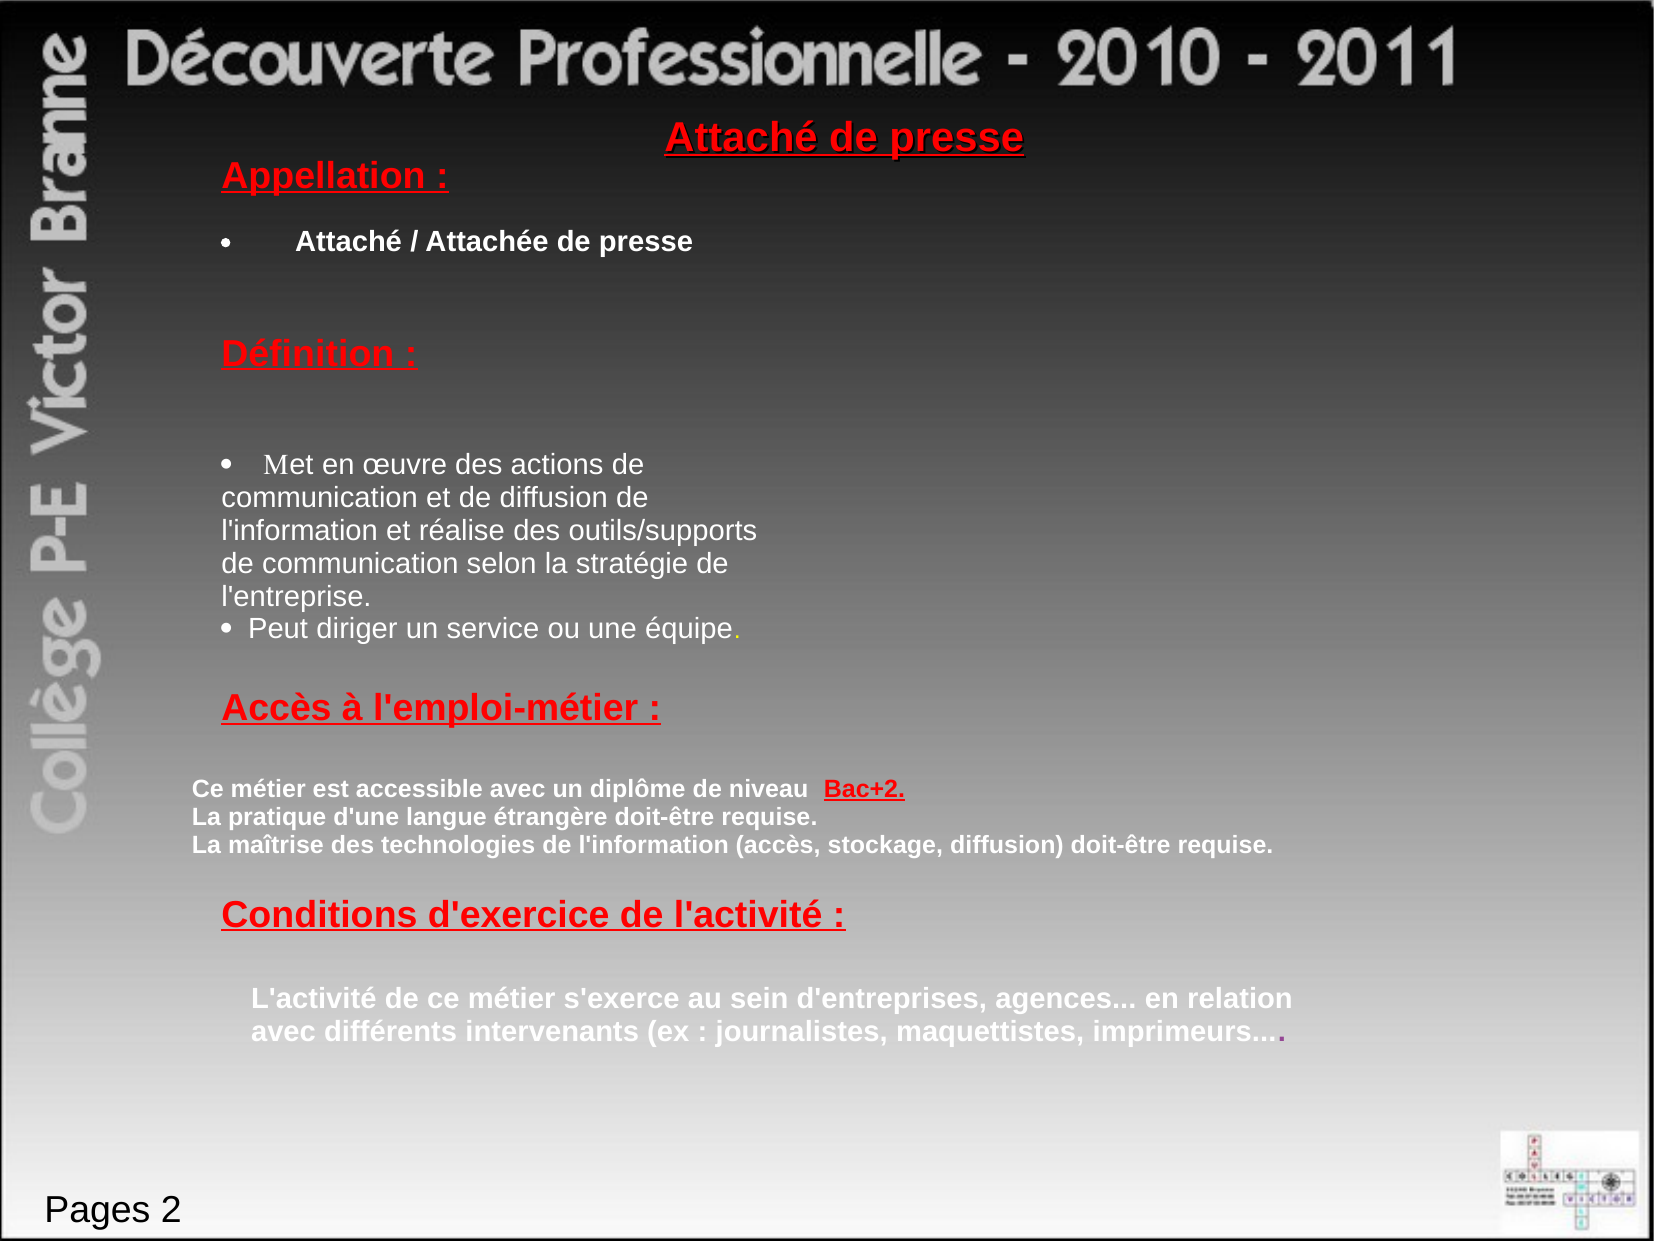

Attaché de presse
Appellation :
·	Attaché / Attachée de presse
Définition :
· Met en œuvre des actions de communication et de diffusion de l'information et réalise des outils/supports de communication selon la stratégie de l'entreprise.
· Peut diriger un service ou une équipe.
Accès à l'emploi-métier :
Ce métier est accessible avec un diplôme de niveau Bac+2.
La pratique d'une langue étrangère doit-être requise.
La maîtrise des technologies de l'information (accès, stockage, diffusion) doit-être requise.
Conditions d'exercice de l'activité :
L'activité de ce métier s'exerce au sein d'entreprises, agences... en relation avec différents intervenants (ex : journalistes, maquettistes, imprimeurs....
Pages 2